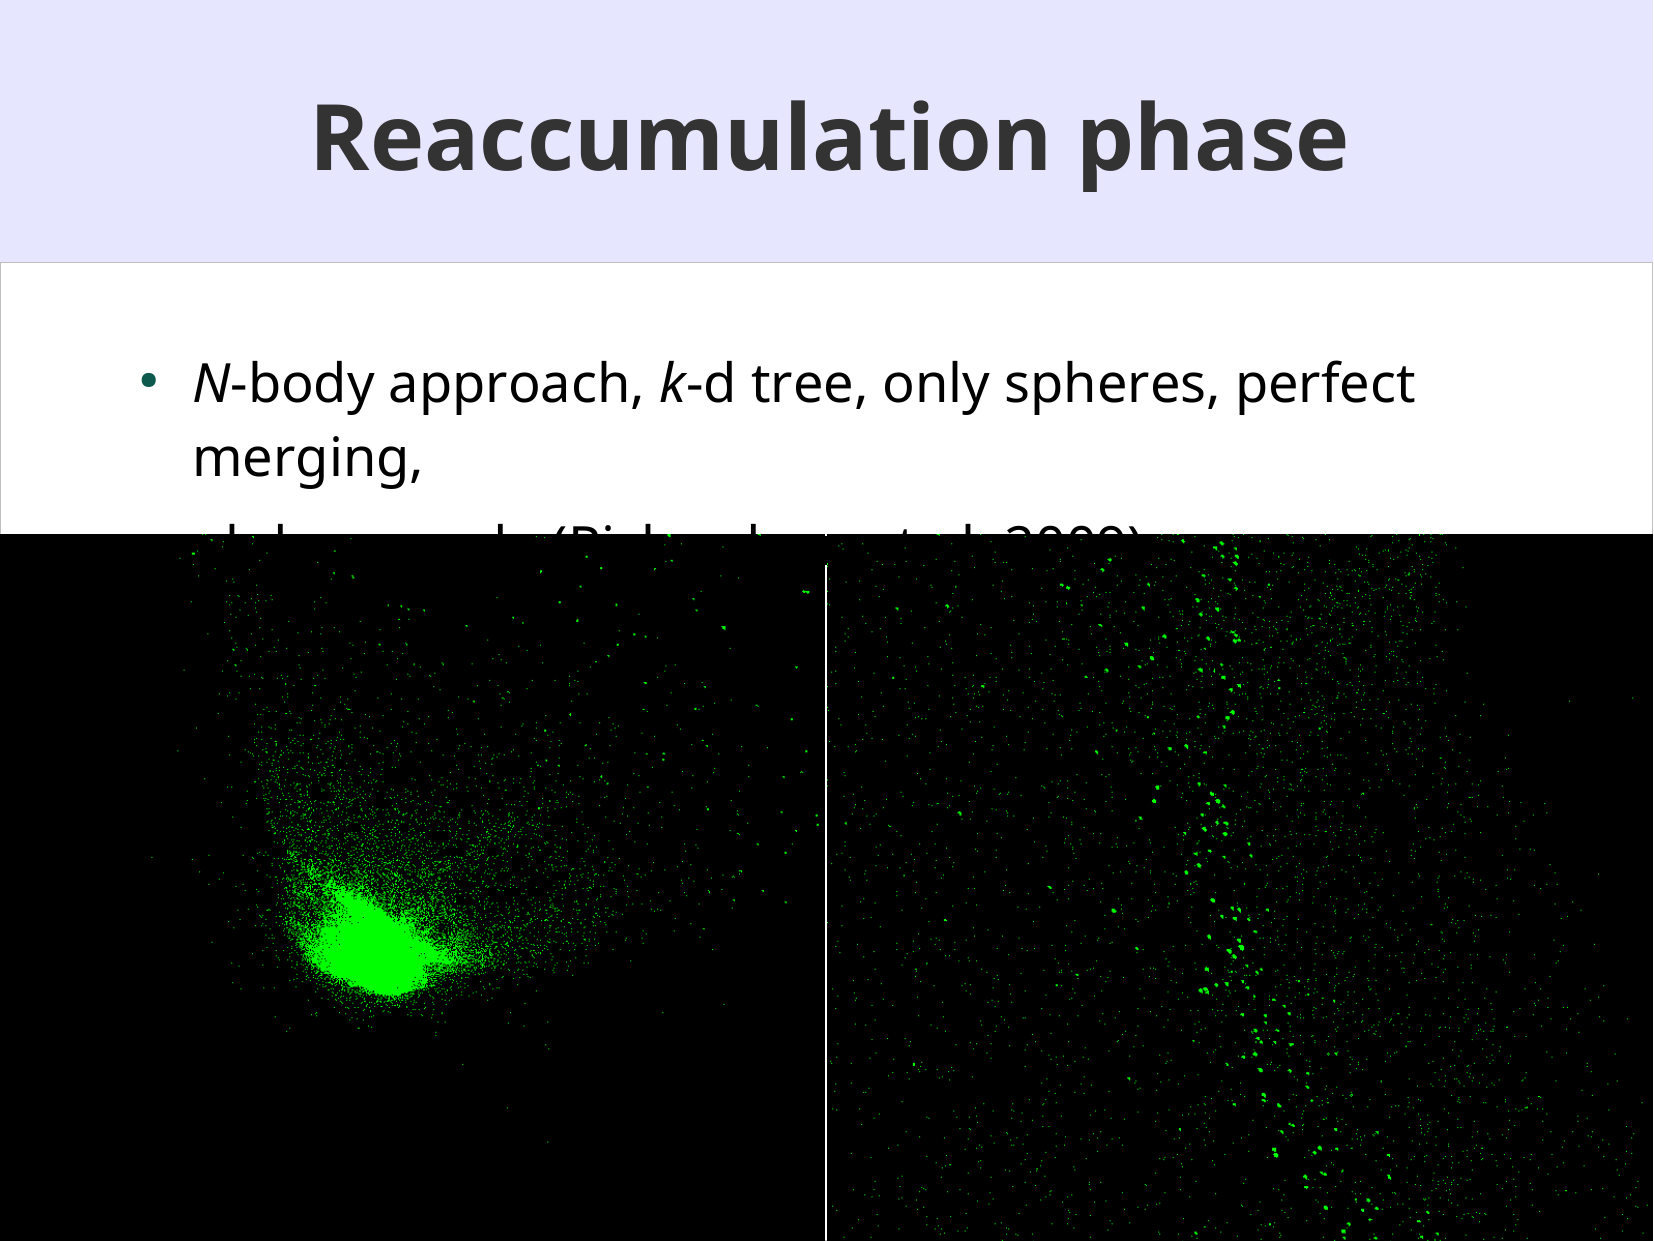

# Reaccumulation phase
N-body approach, k-d tree, only spheres, perfect merging,
pkdgrav code (Richardson et al. 2009)